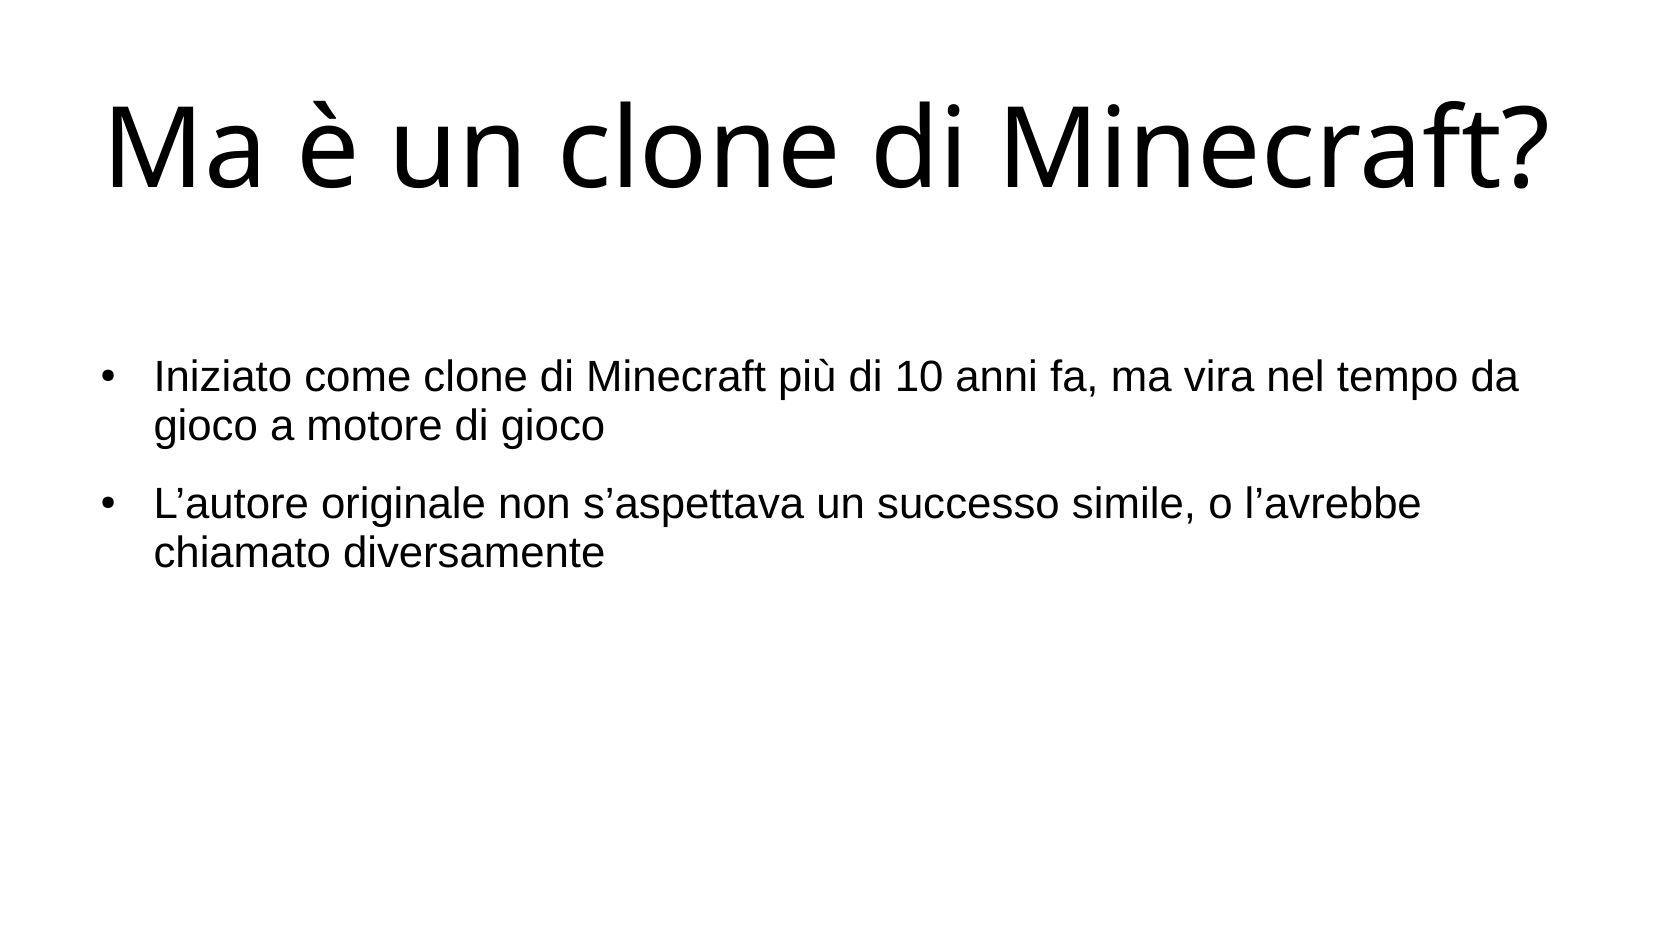

# Ma è un clone di Minecraft?
Iniziato come clone di Minecraft più di 10 anni fa, ma vira nel tempo da gioco a motore di gioco
L’autore originale non s’aspettava un successo simile, o l’avrebbe chiamato diversamente